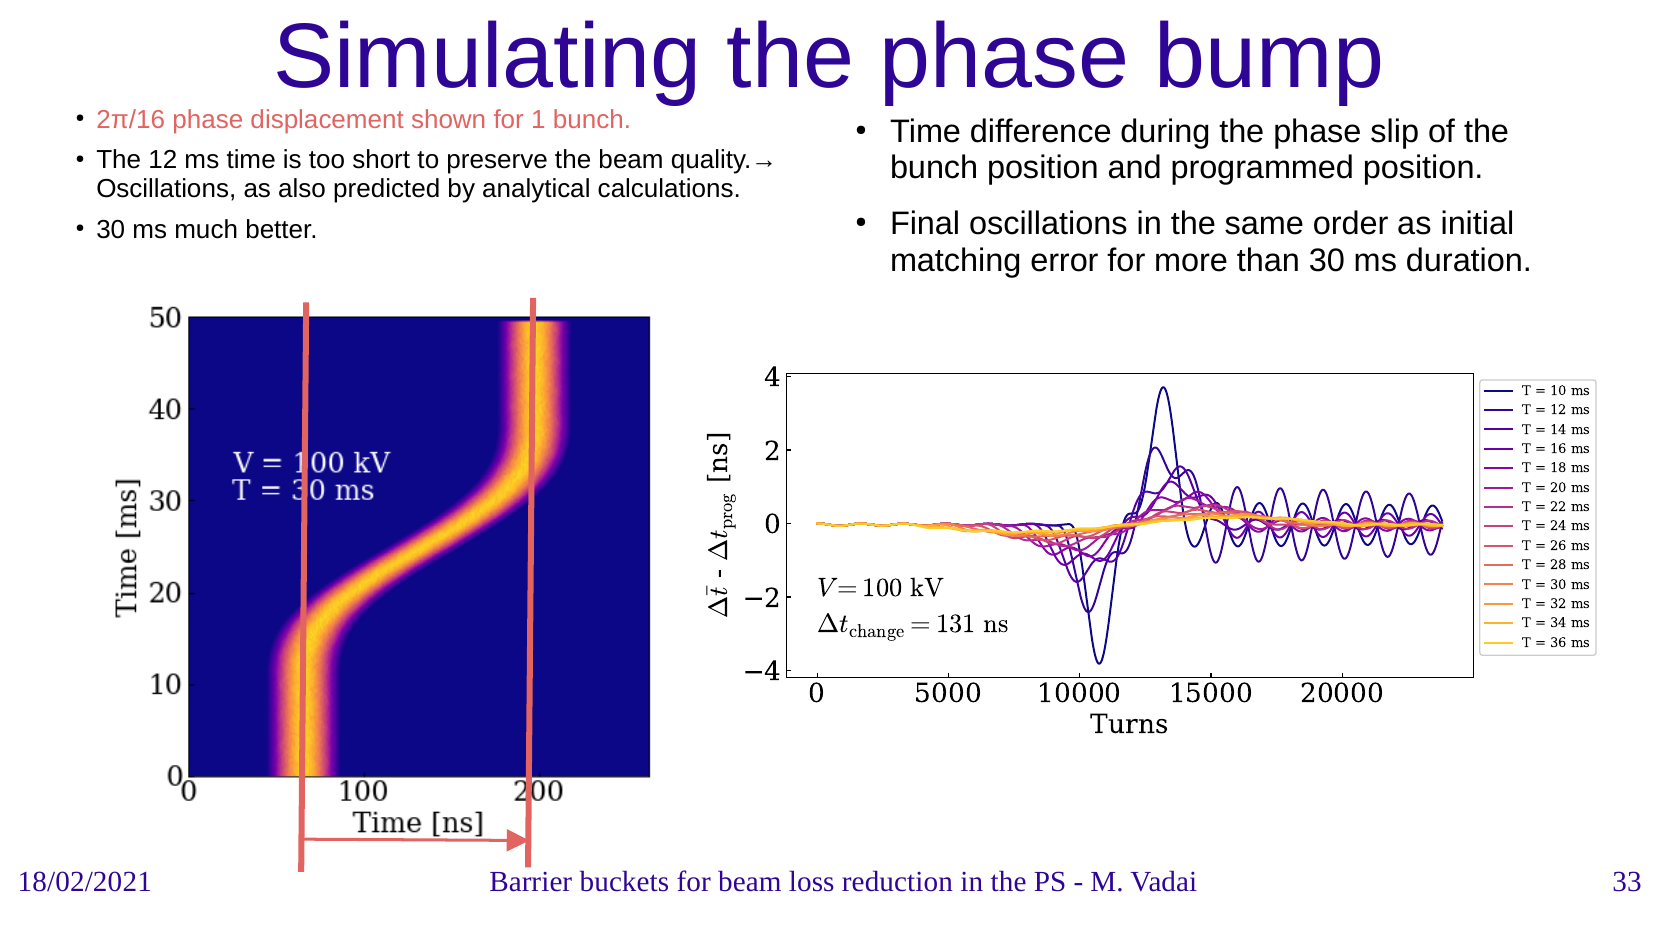

# Simulating the phase bump
2π/16 phase displacement shown for 1 bunch.
The 12 ms time is too short to preserve the beam quality.→ Oscillations, as also predicted by analytical calculations.
30 ms much better.
Time difference during the phase slip of the bunch position and programmed position.
Final oscillations in the same order as initial matching error for more than 30 ms duration.
18/02/2021
Barrier buckets for beam loss reduction in the PS - M. Vadai
33